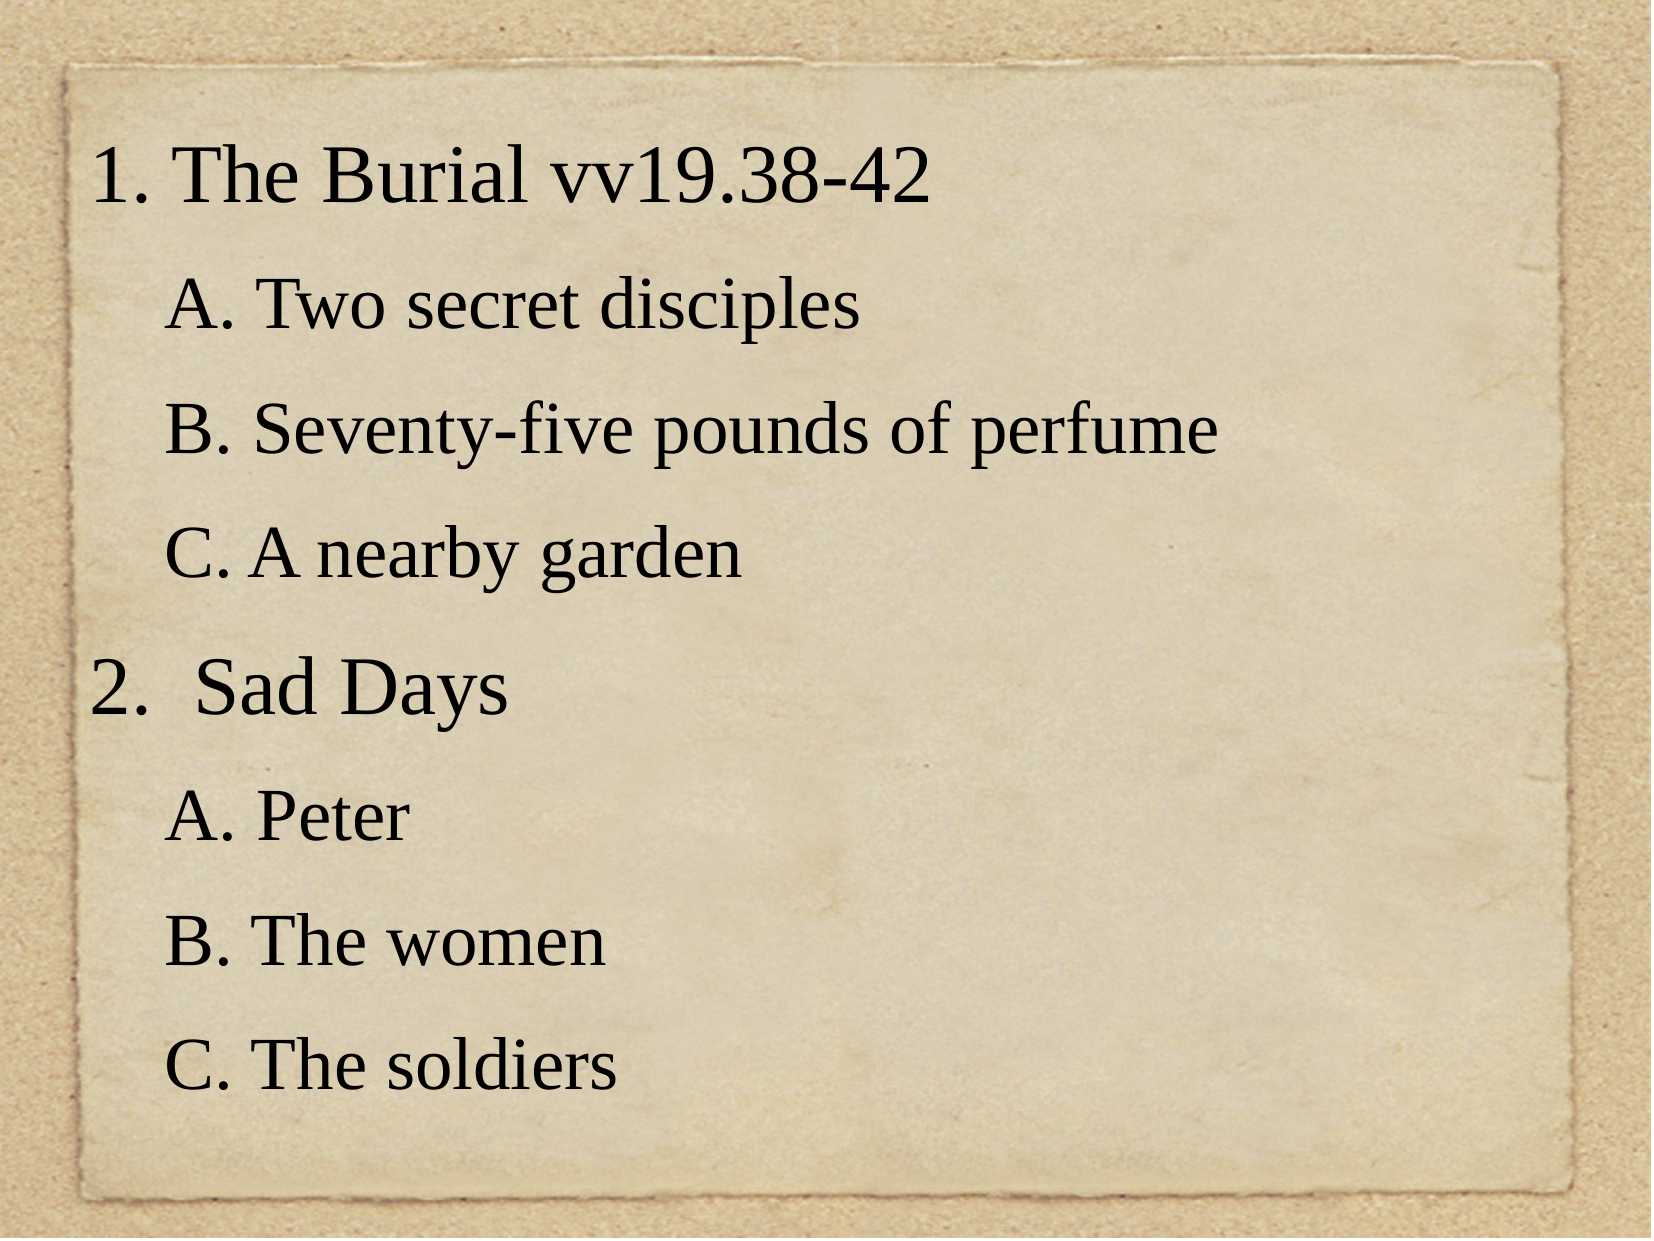

1. The Burial vv19.38-42
	A. Two secret disciples
	B. Seventy-five pounds of perfume
	C. A nearby garden
2. Sad Days
	A. Peter
	B. The women
	C. The soldiers